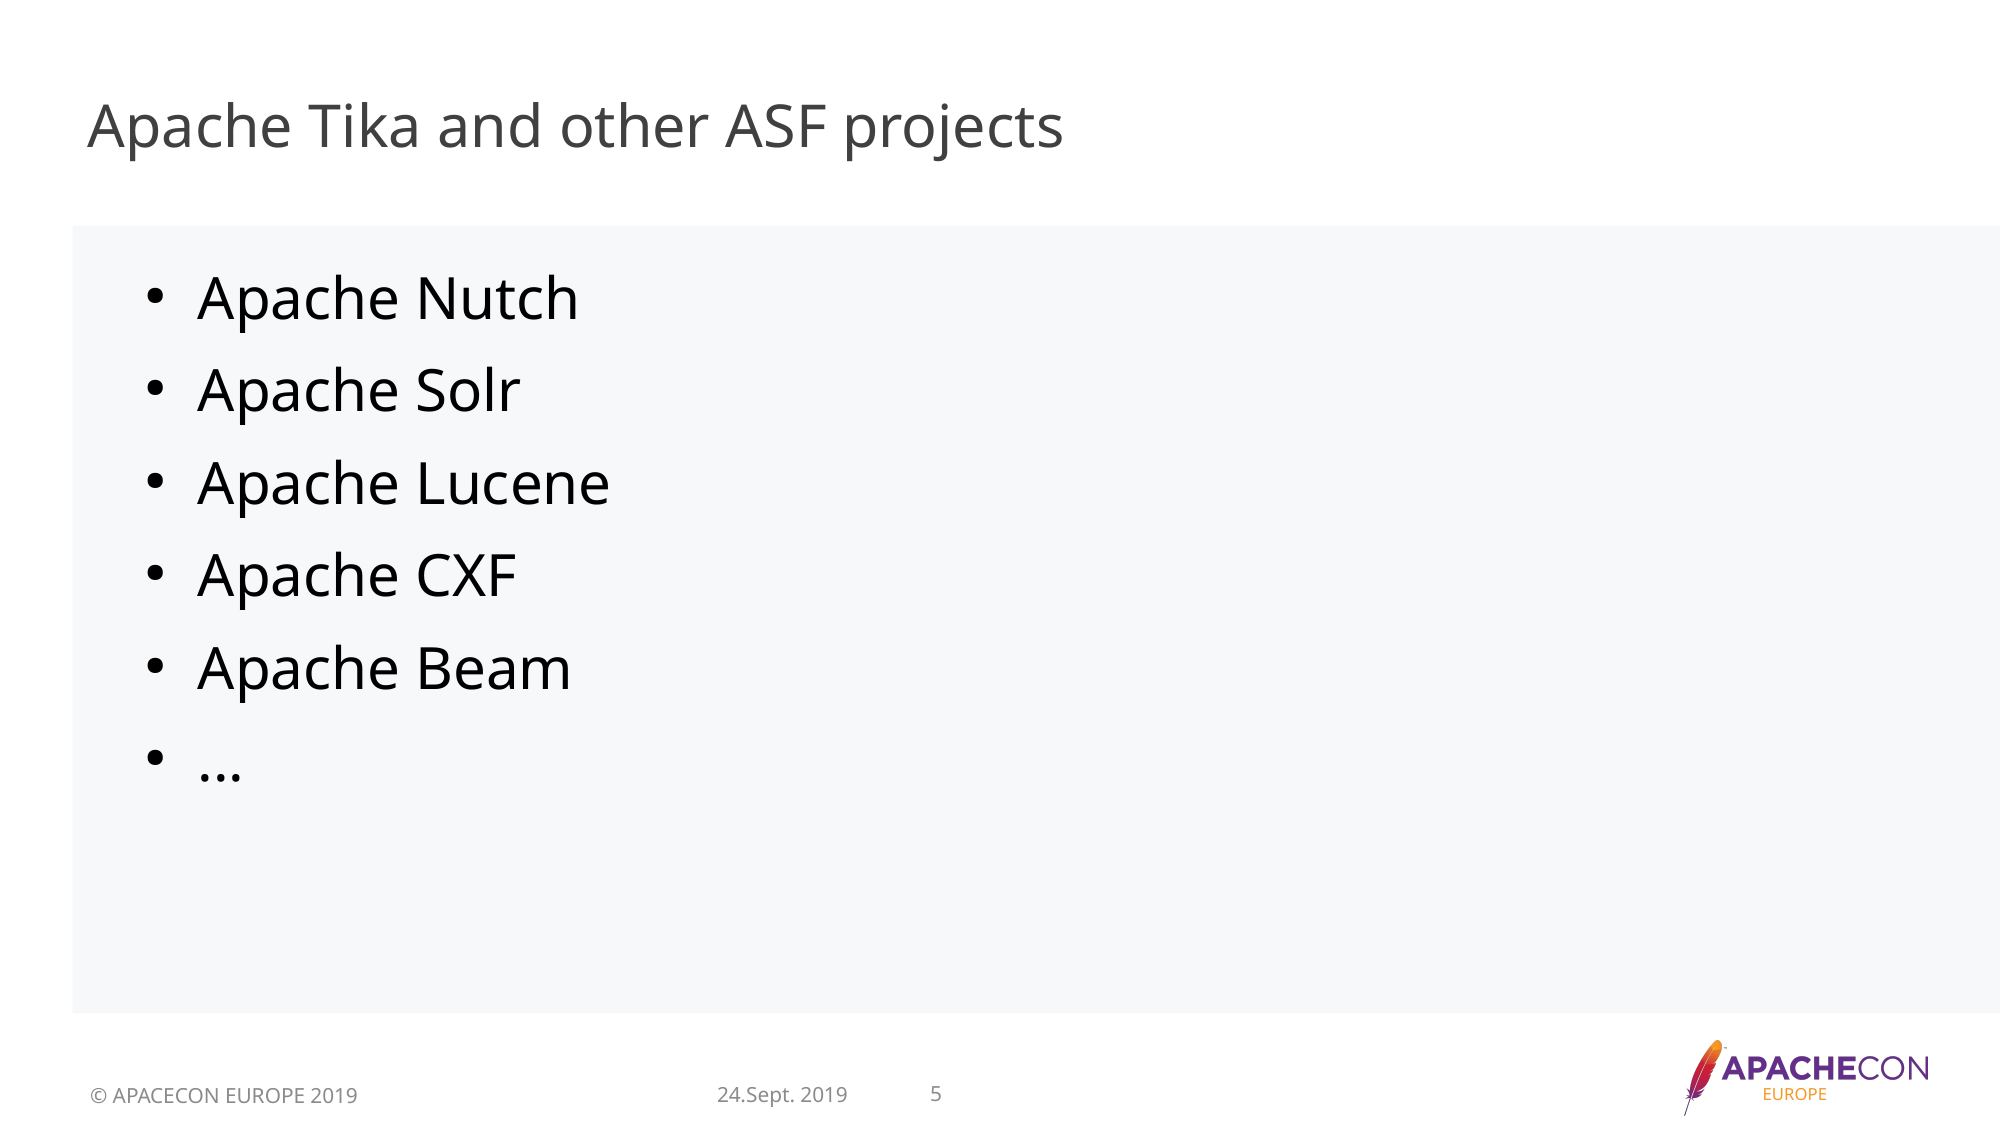

# Apache Tika and other ASF projects
Apache Nutch
Apache Solr
Apache Lucene
Apache CXF
Apache Beam
...
© APACECON EUROPE 2019
24.Sept. 2019